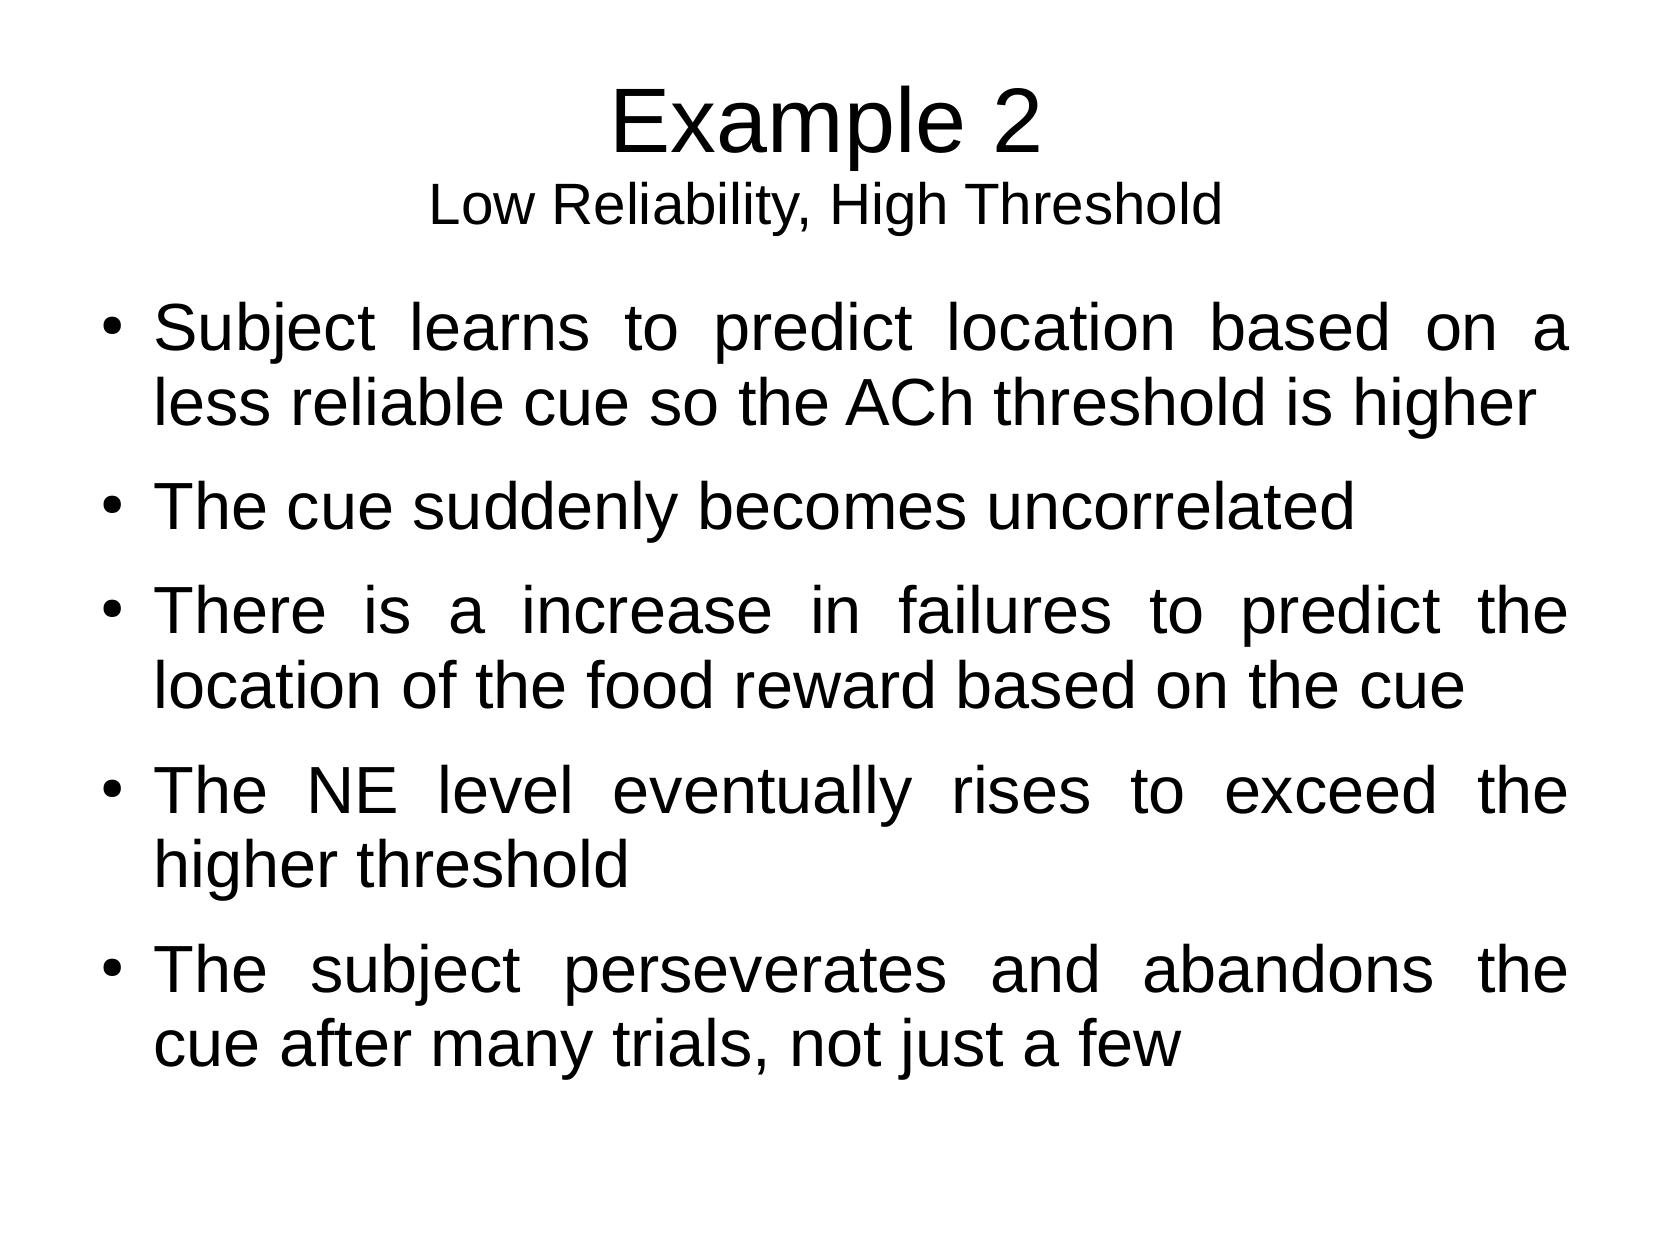

# Example 2 Low Reliability, High Threshold
Subject learns to predict location based on a less reliable cue so the ACh threshold is higher
The cue suddenly becomes uncorrelated
There is a increase in failures to predict the location of the food reward based on the cue
The NE level eventually rises to exceed the higher threshold
The subject perseverates and abandons the cue after many trials, not just a few